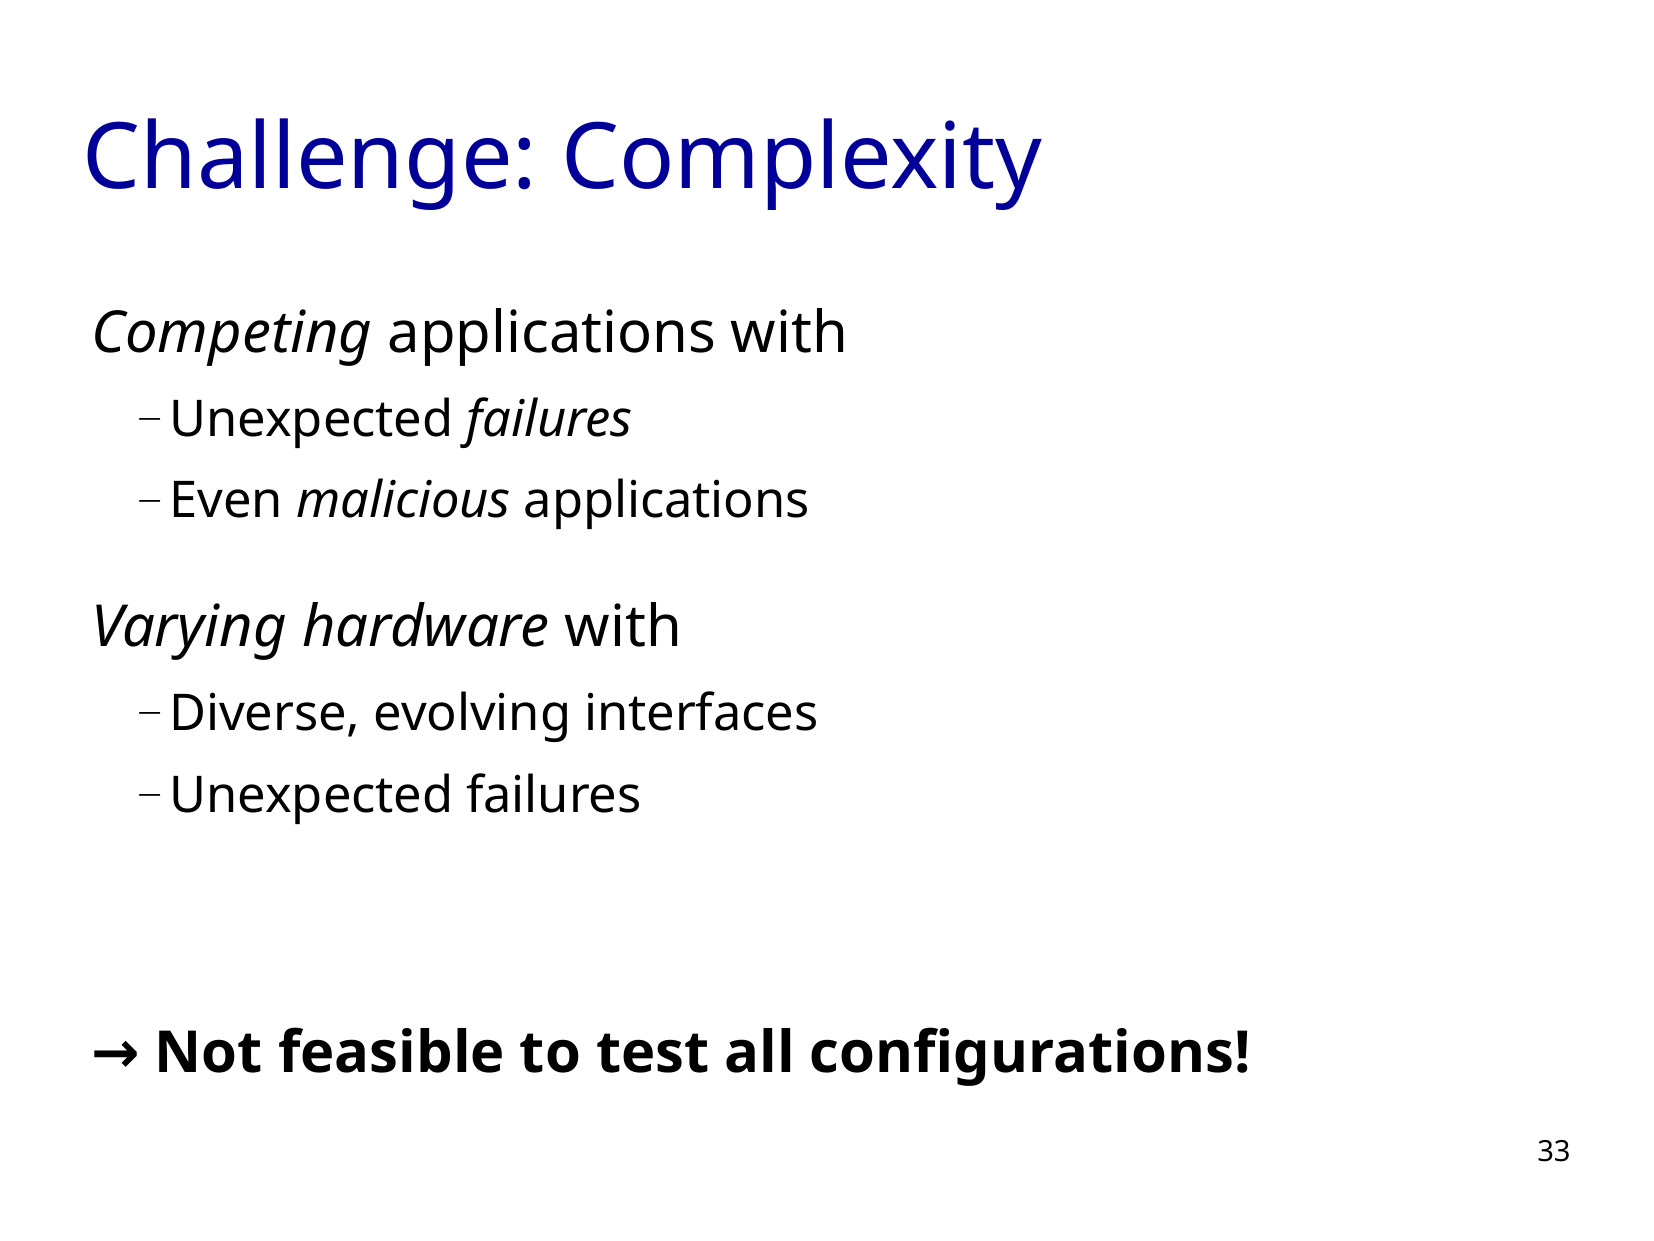

# Challenge: Complexity
Competing applications with
Unexpected failures
Even malicious applications
Varying hardware with
Diverse, evolving interfaces
Unexpected failures
→ Not feasible to test all configurations!
33